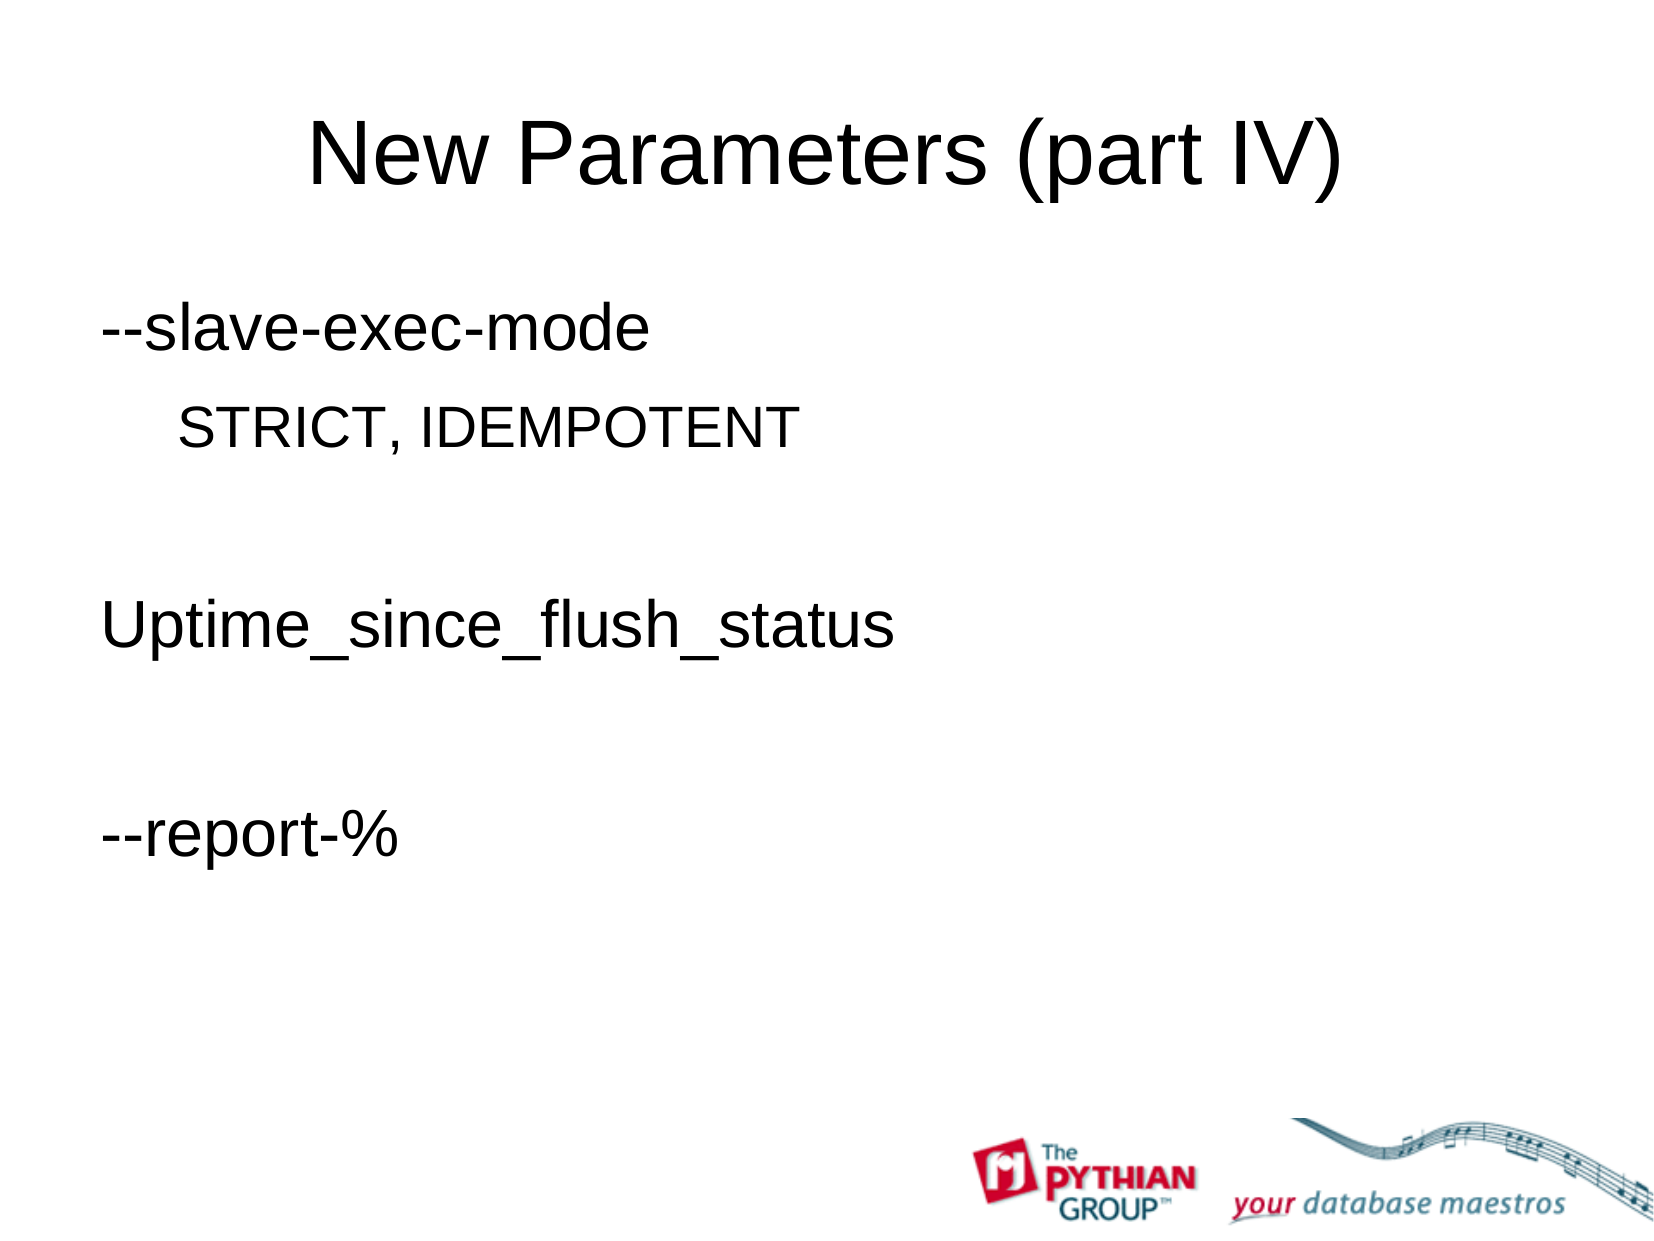

# New Parameters (part IV)
--slave-exec-mode
STRICT, IDEMPOTENT
Uptime_since_flush_status
--report-%